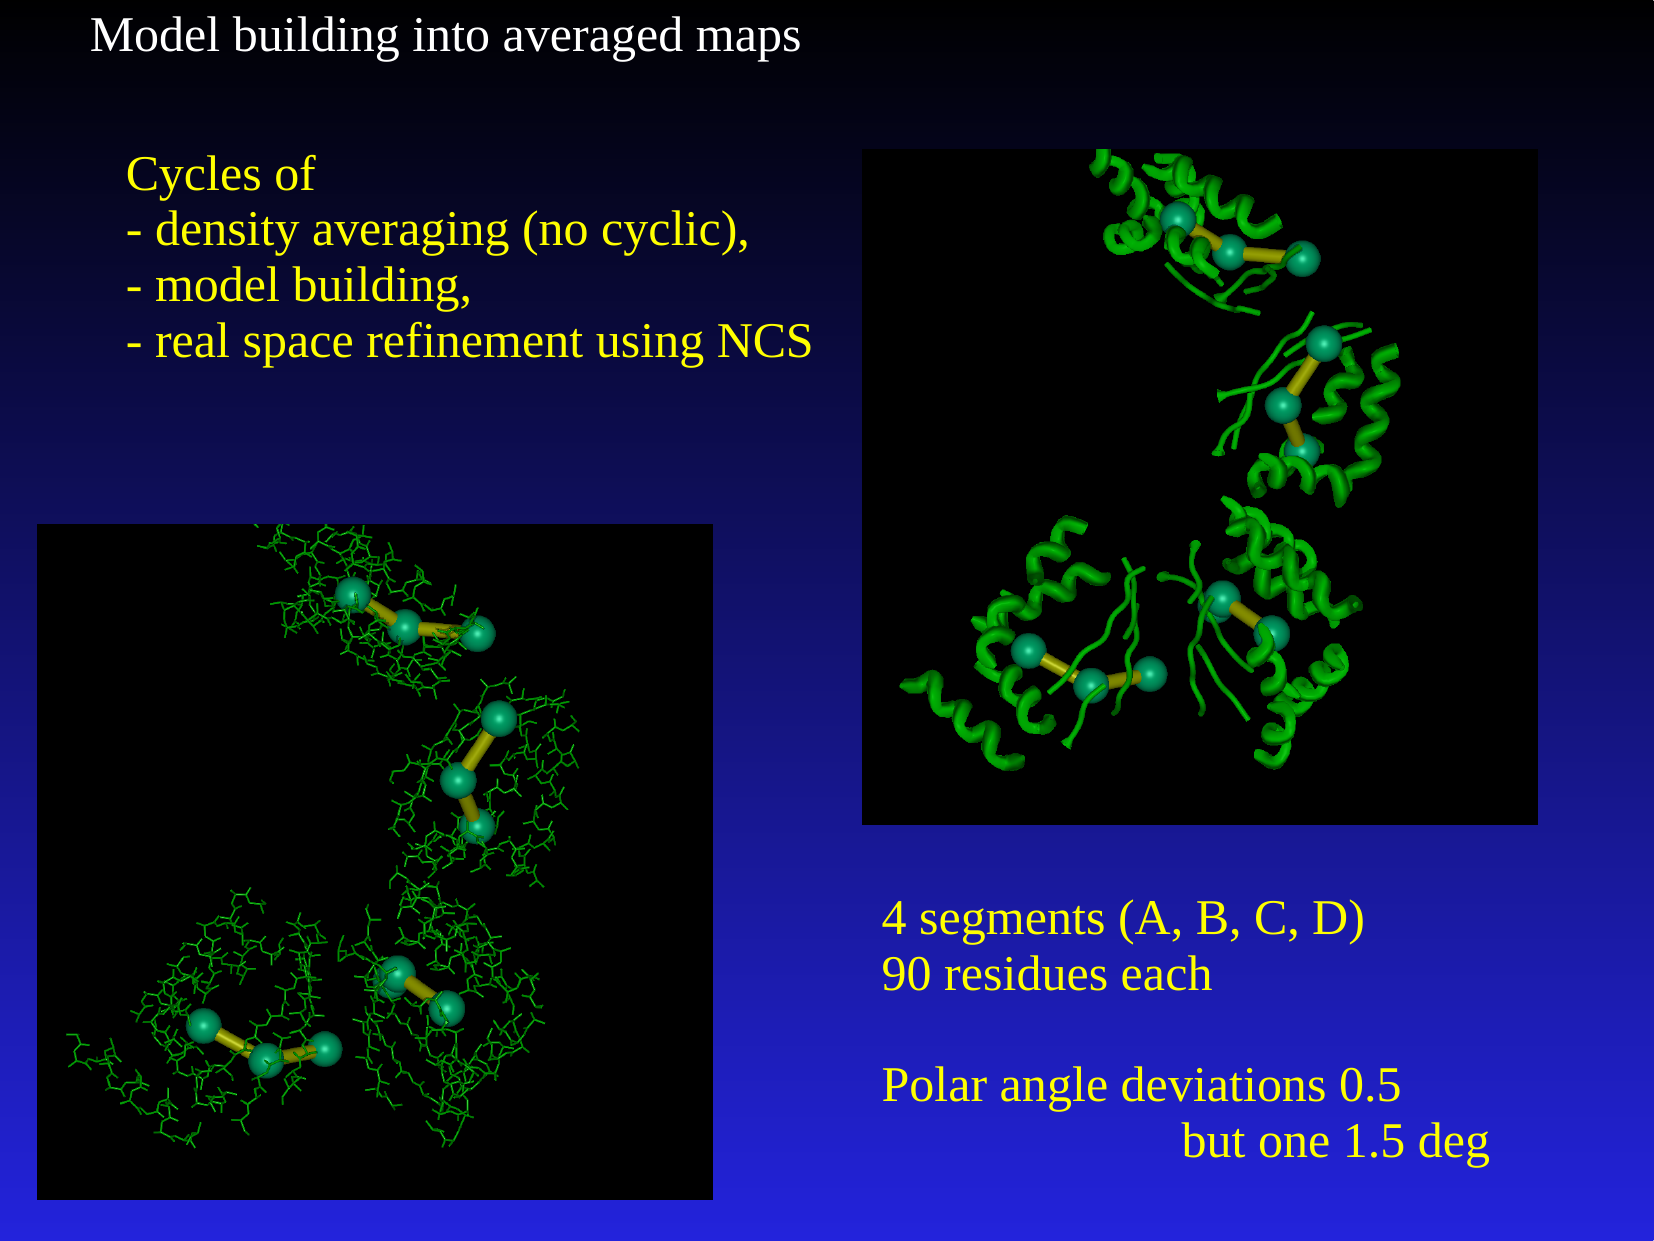

Model building into averaged maps
Cycles of
- density averaging (no cyclic),
- model building,
- real space refinement using NCS
4 segments (A, B, C, D)
90 residues each
Polar angle deviations 0.5
 but one 1.5 deg